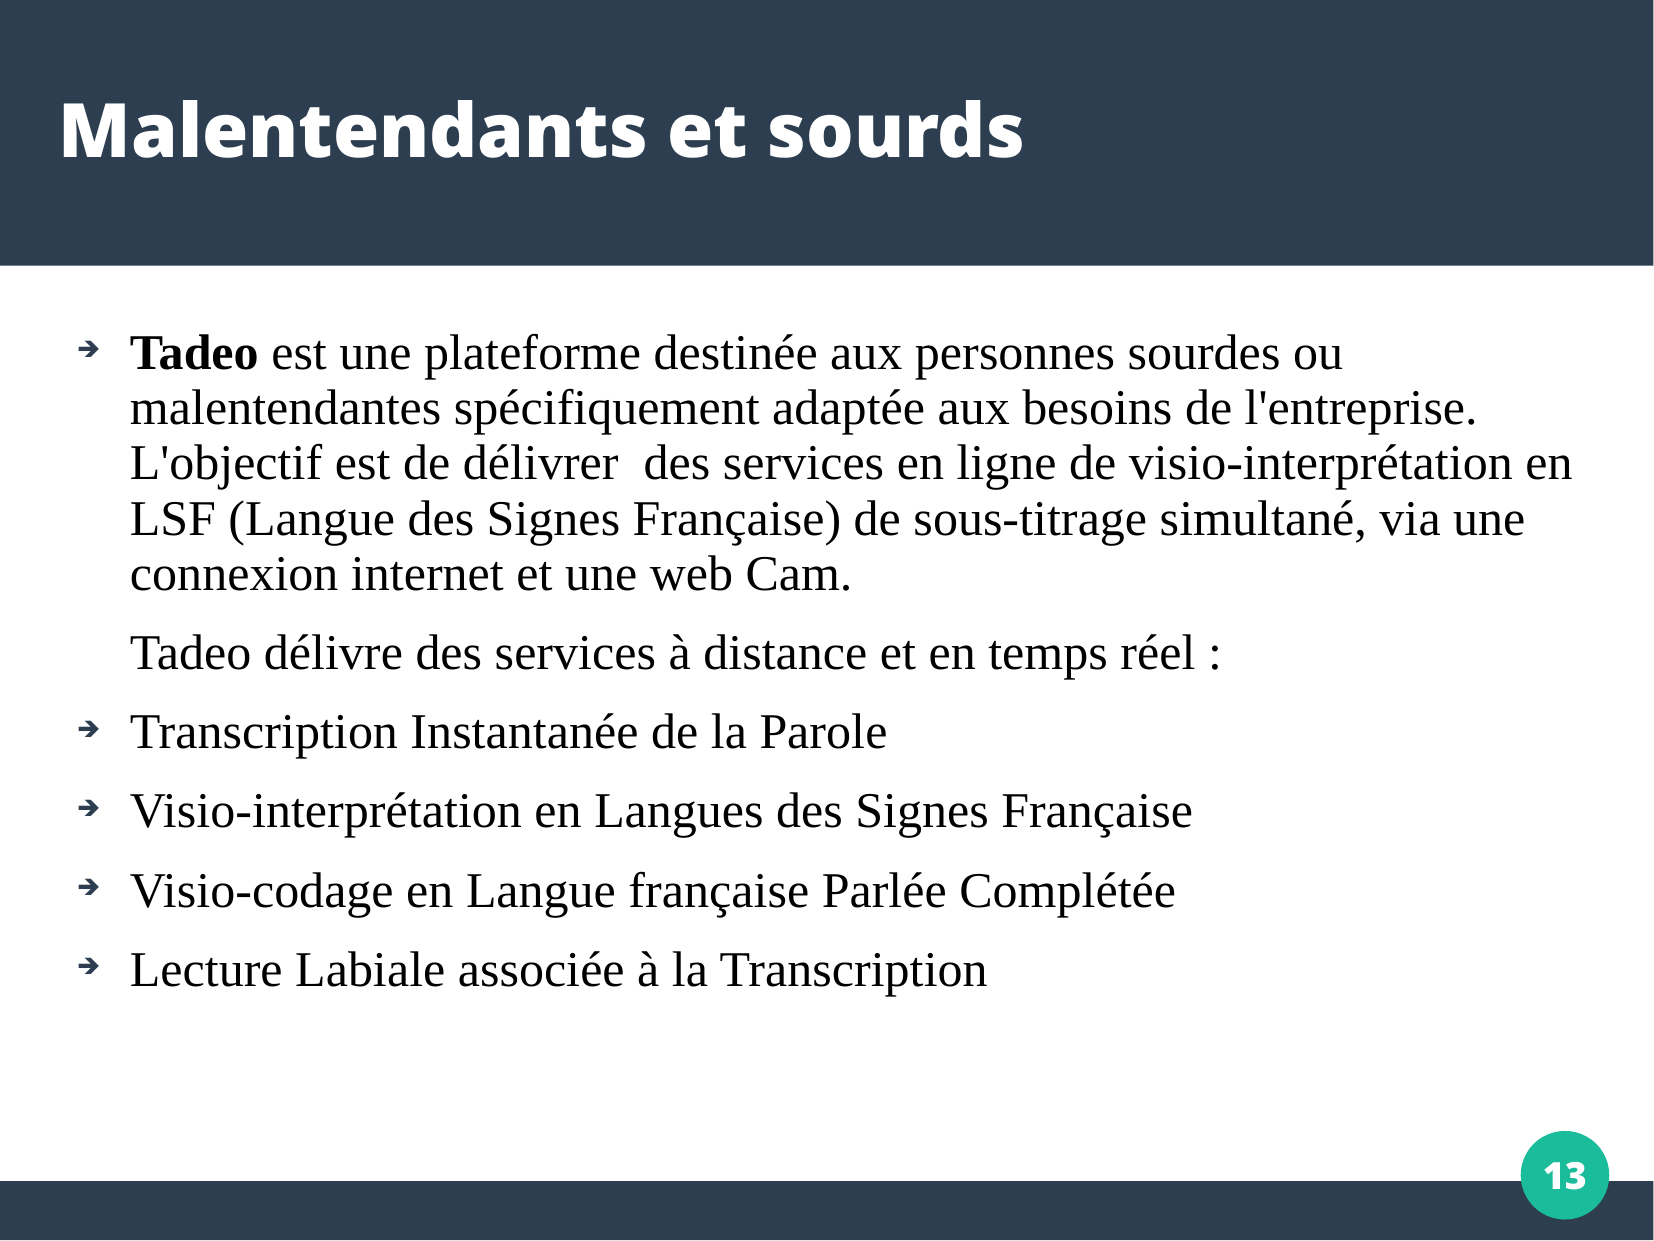

# Malentendants et sourds
Tadeo est une plateforme destinée aux personnes sourdes ou malentendantes spécifiquement adaptée aux besoins de l'entreprise. L'objectif est de délivrer des services en ligne de visio-interprétation en LSF (Langue des Signes Française) de sous-titrage simultané, via une connexion internet et une web Cam.
Tadeo délivre des services à distance et en temps réel :
Transcription Instantanée de la Parole
Visio-interprétation en Langues des Signes Française
Visio-codage en Langue française Parlée Complétée
Lecture Labiale associée à la Transcription
13